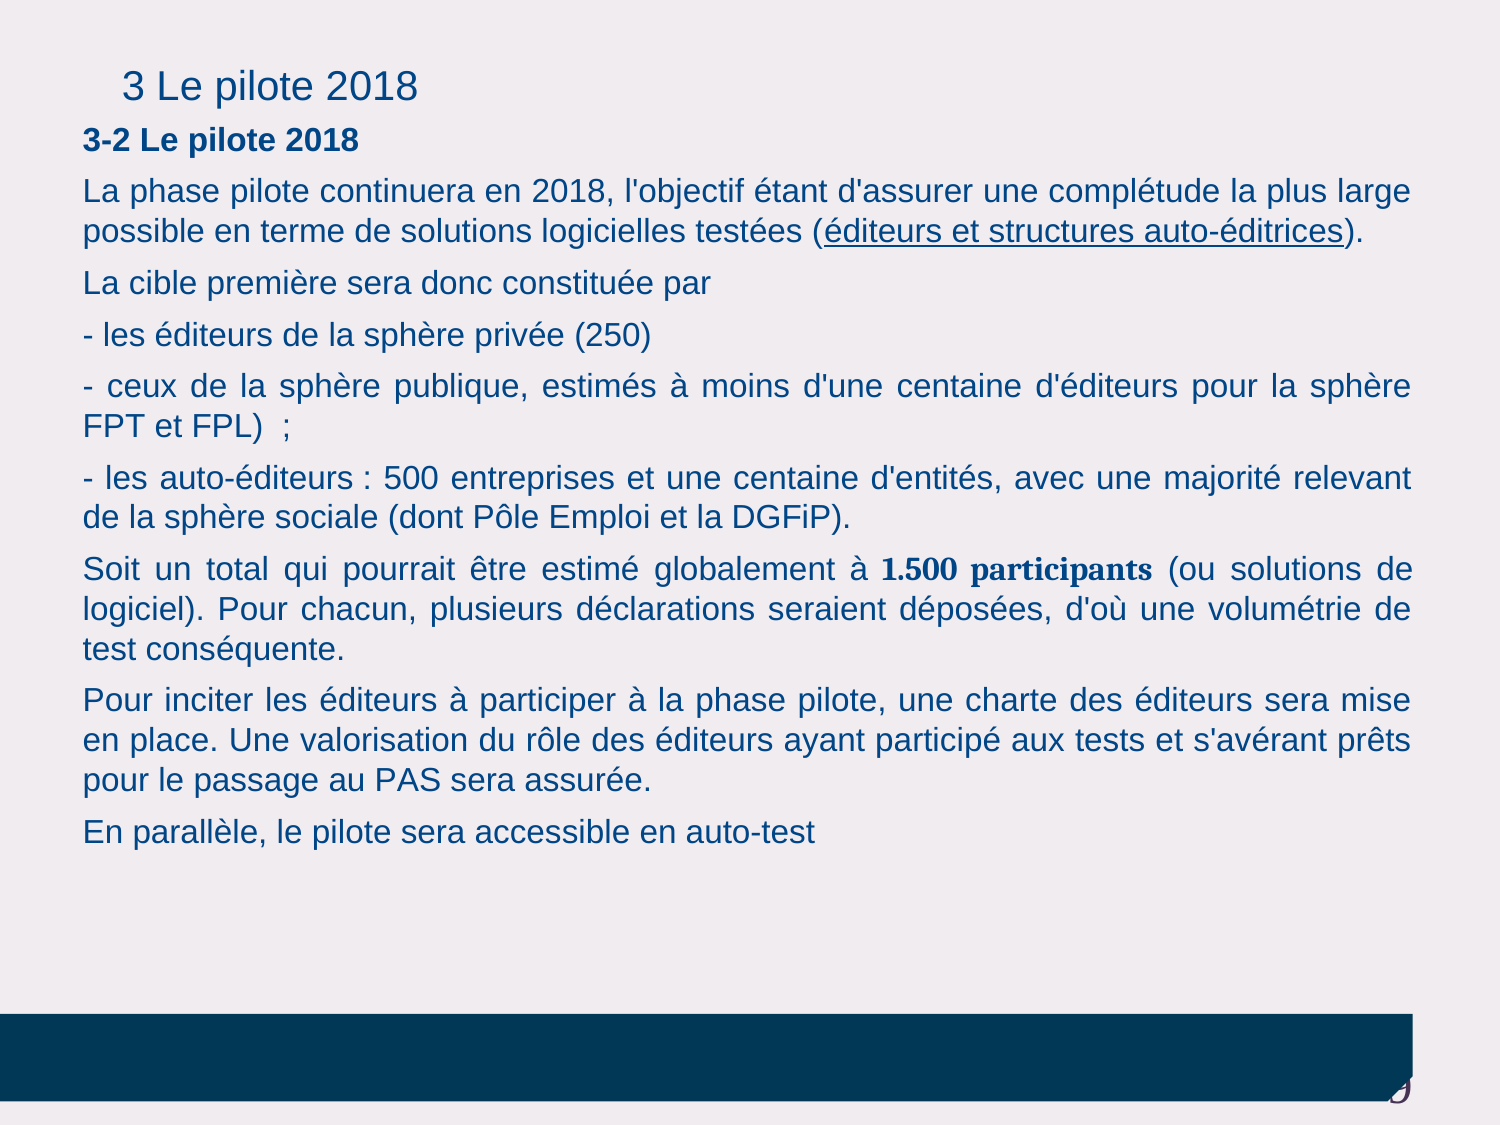

# 3 Le pilote 2018
3-2 Le pilote 2018
La phase pilote continuera en 2018, l'objectif étant d'assurer une complétude la plus large possible en terme de solutions logicielles testées (éditeurs et structures auto-éditrices).
La cible première sera donc constituée par
- les éditeurs de la sphère privée (250)
- ceux de la sphère publique, estimés à moins d'une centaine d'éditeurs pour la sphère FPT et FPL)  ;
- les auto-éditeurs : 500 entreprises et une centaine d'entités, avec une majorité relevant de la sphère sociale (dont Pôle Emploi et la DGFiP).
Soit un total qui pourrait être estimé globalement à 1.500 participants (ou solutions de logiciel). Pour chacun, plusieurs déclarations seraient déposées, d'où une volumétrie de test conséquente.
Pour inciter les éditeurs à participer à la phase pilote, une charte des éditeurs sera mise en place. Une valorisation du rôle des éditeurs ayant participé aux tests et s'avérant prêts pour le passage au PAS sera assurée.
En parallèle, le pilote sera accessible en auto-test